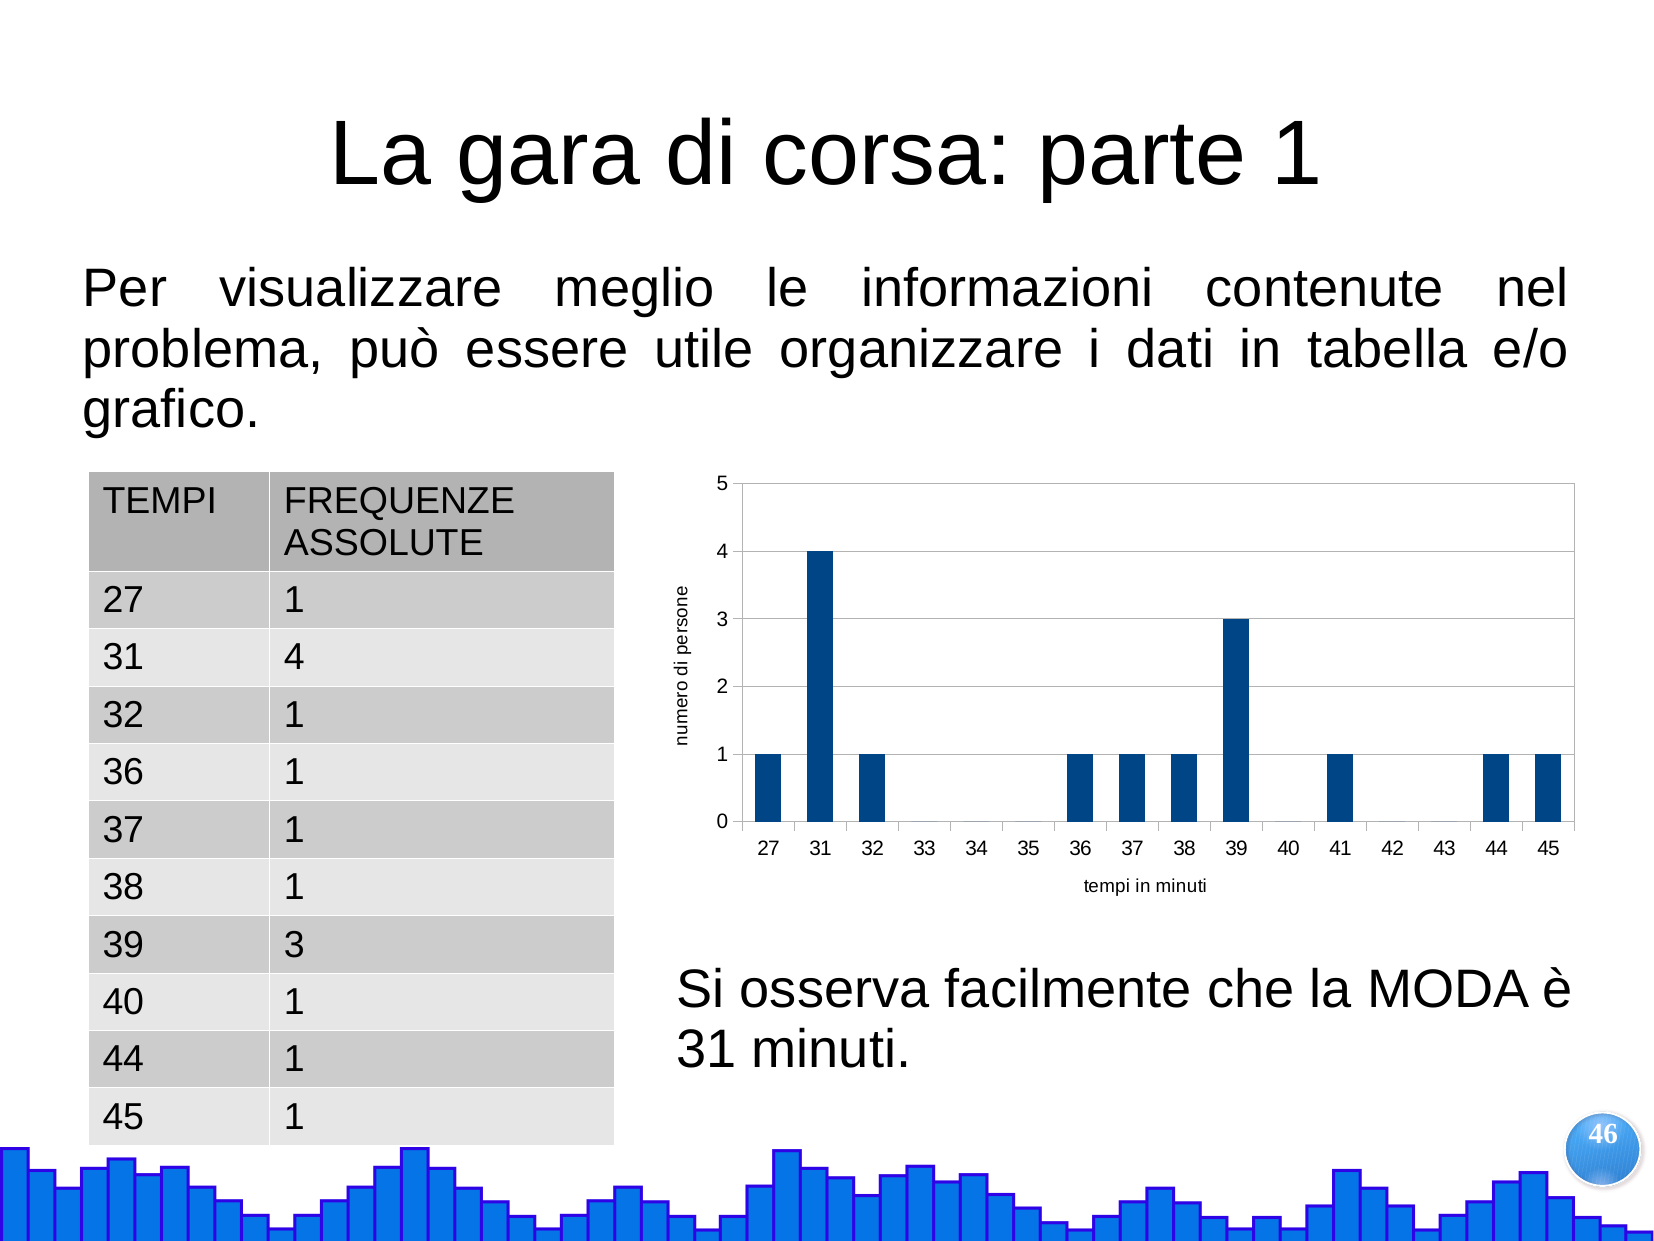

Per visualizzare meglio le informazioni contenute nel problema, può essere utile organizzare i dati in tabella e/o grafico.
# La gara di corsa: parte 1
### Chart
| Category | Colonna 1 |
|---|---|
| 27 | 1.0 |
| 31 | 4.0 |
| 32 | 1.0 |
| 33 | 0.0 |
| 34 | 0.0 |
| 35 | 0.0 |
| 36 | 1.0 |
| 37 | 1.0 |
| 38 | 1.0 |
| 39 | 3.0 |
| 40 | 0.0 |
| 41 | 1.0 |
| 42 | 0.0 |
| 43 | 0.0 |
| 44 | 1.0 |
| 45 | 1.0 || TEMPI | FREQUENZE ASSOLUTE |
| --- | --- |
| 27 | 1 |
| 31 | 4 |
| 32 | 1 |
| 36 | 1 |
| 37 | 1 |
| 38 | 1 |
| 39 | 3 |
| 40 | 1 |
| 44 | 1 |
| 45 | 1 |
Si osserva facilmente che la MODA è 31 minuti.
46